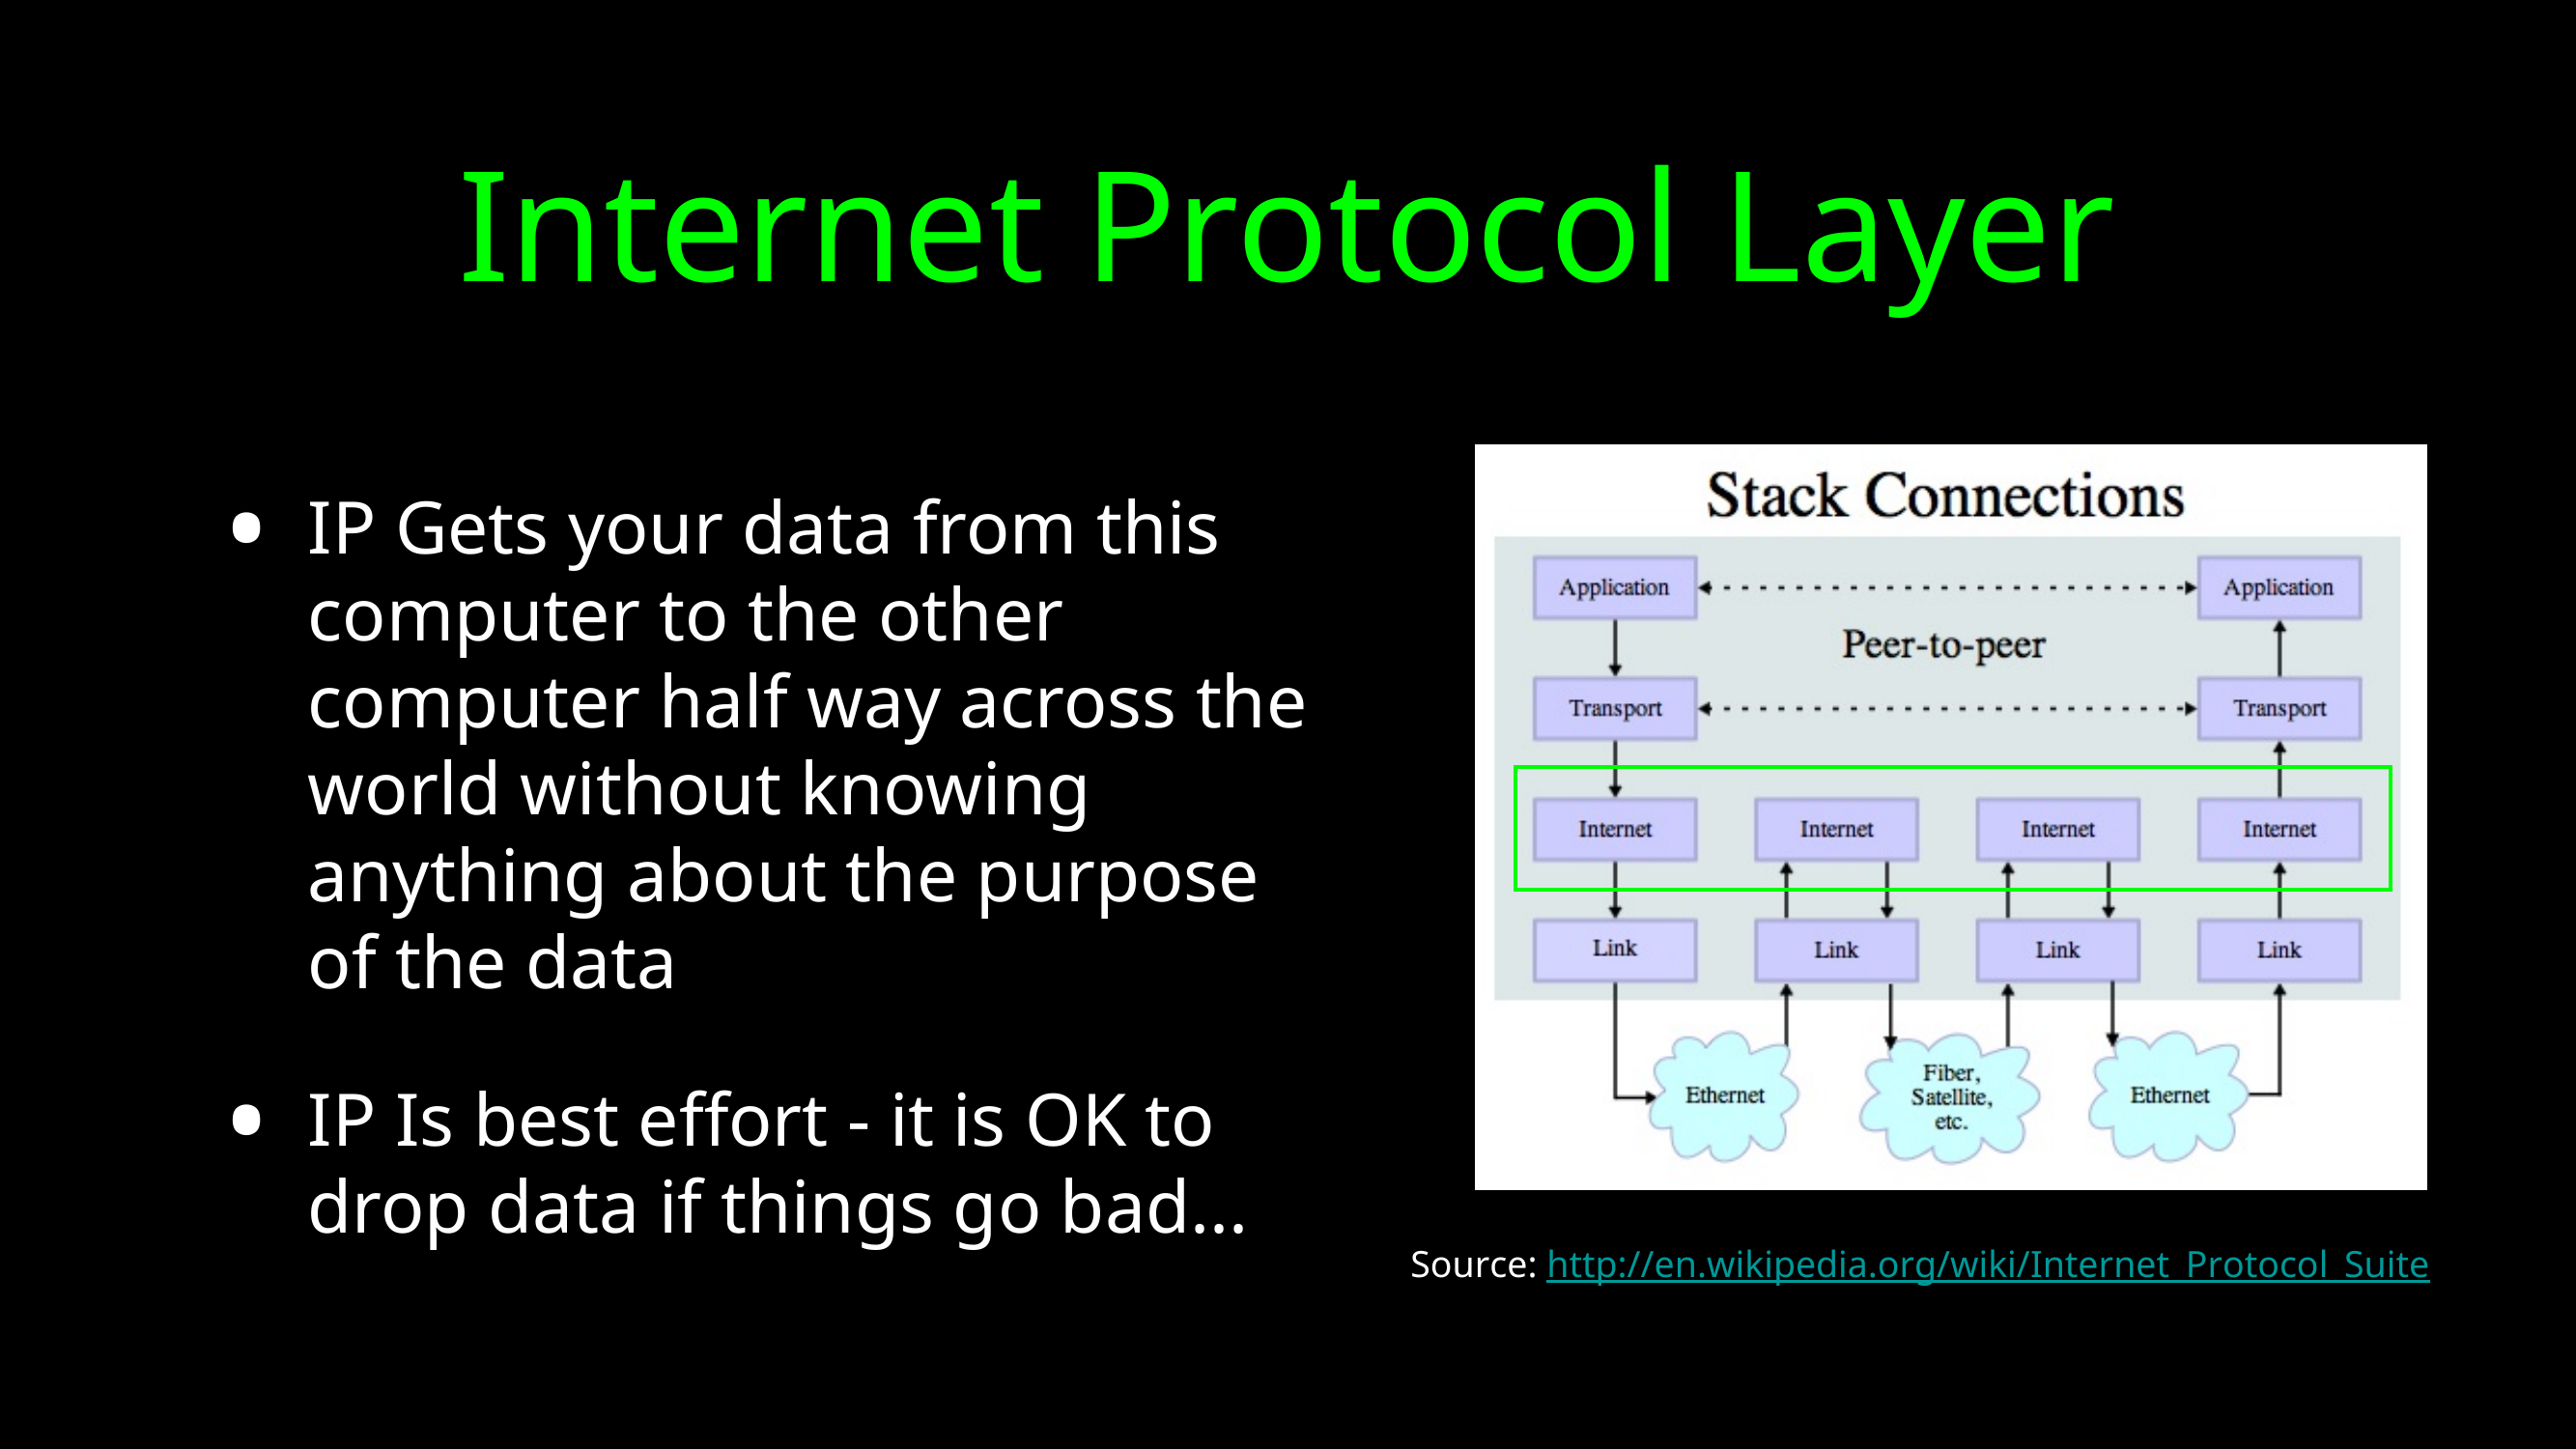

# Internet Protocol Layer
IP Gets your data from this computer to the other computer half way across the world without knowing anything about the purpose of the data
IP Is best effort - it is OK to drop data if things go bad...
Source: http://en.wikipedia.org/wiki/Internet_Protocol_Suite